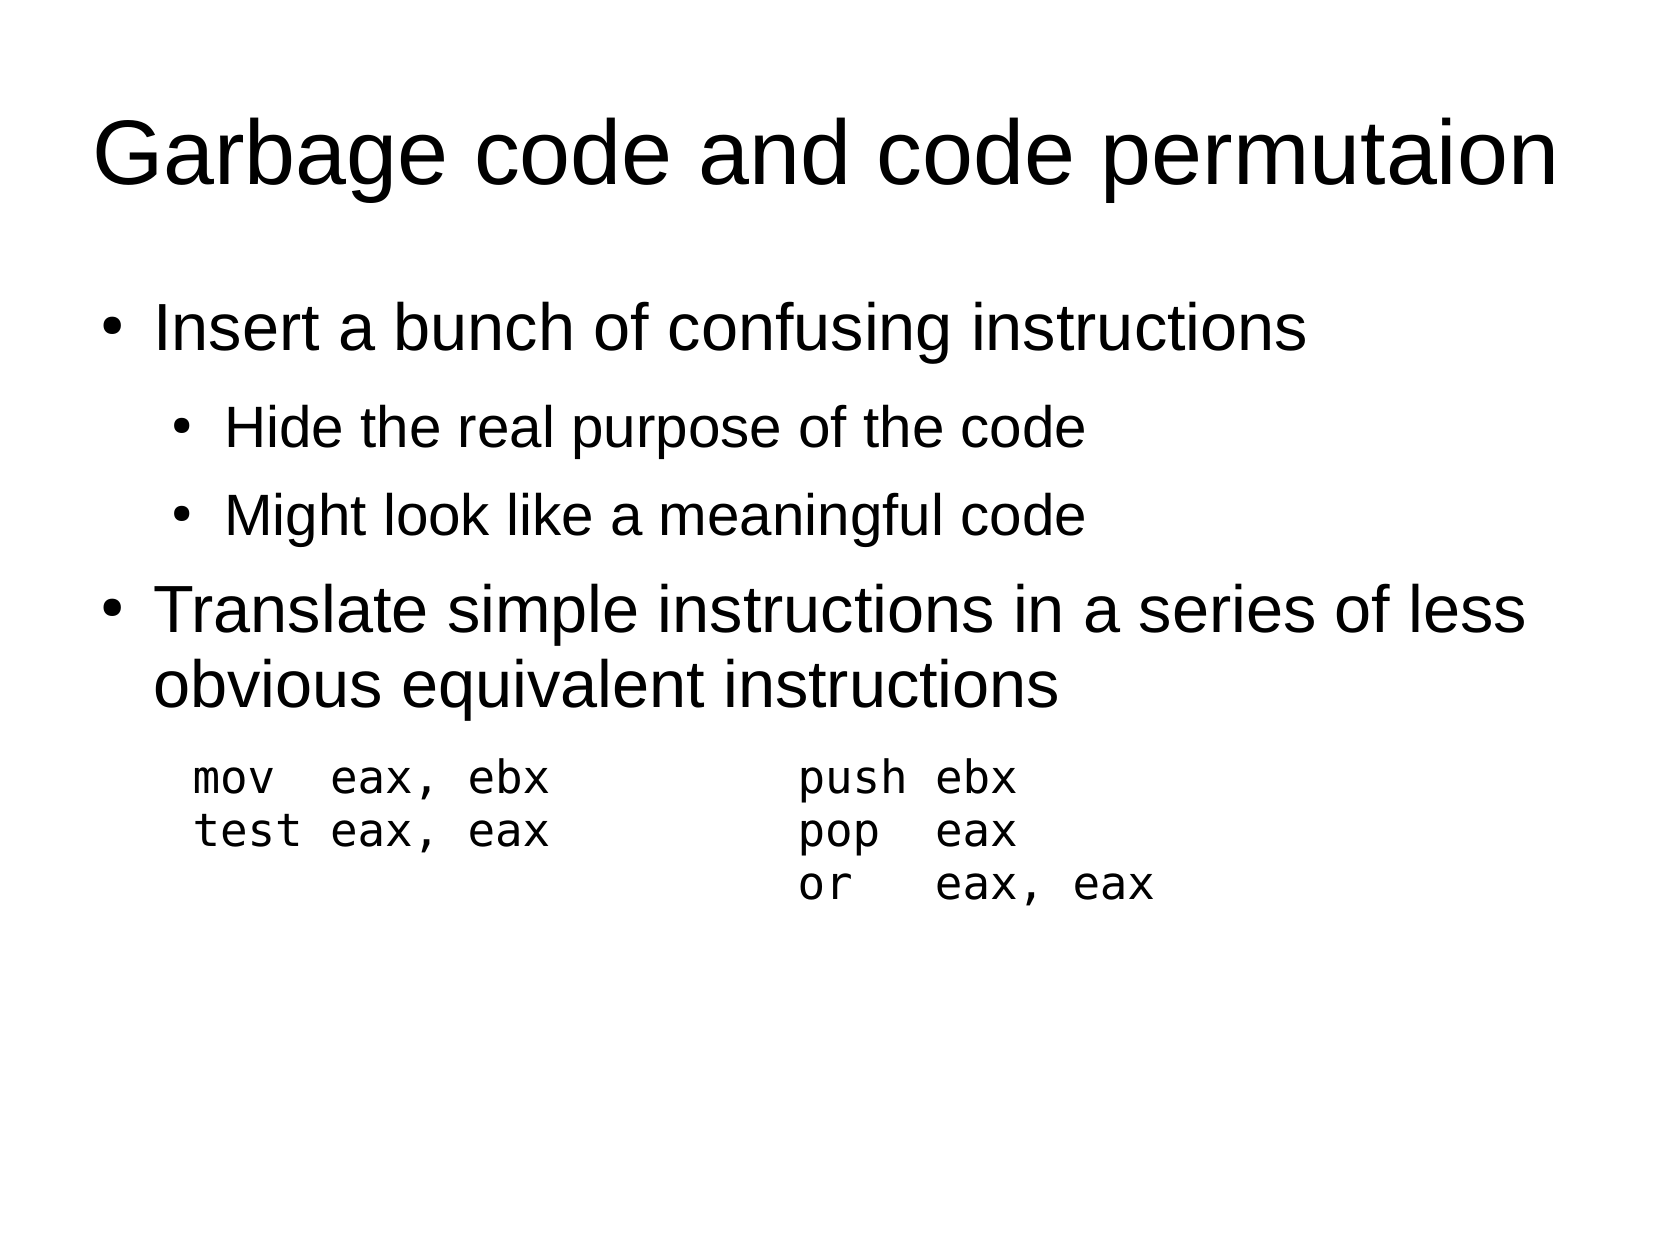

# Garbage code and code permutaion
Insert a bunch of confusing instructions
Hide the real purpose of the code
Might look like a meaningful code
Translate simple instructions in a series of less obvious equivalent instructions
 mov eax, ebx push ebx
 test eax, eax pop eax
 or eax, eax